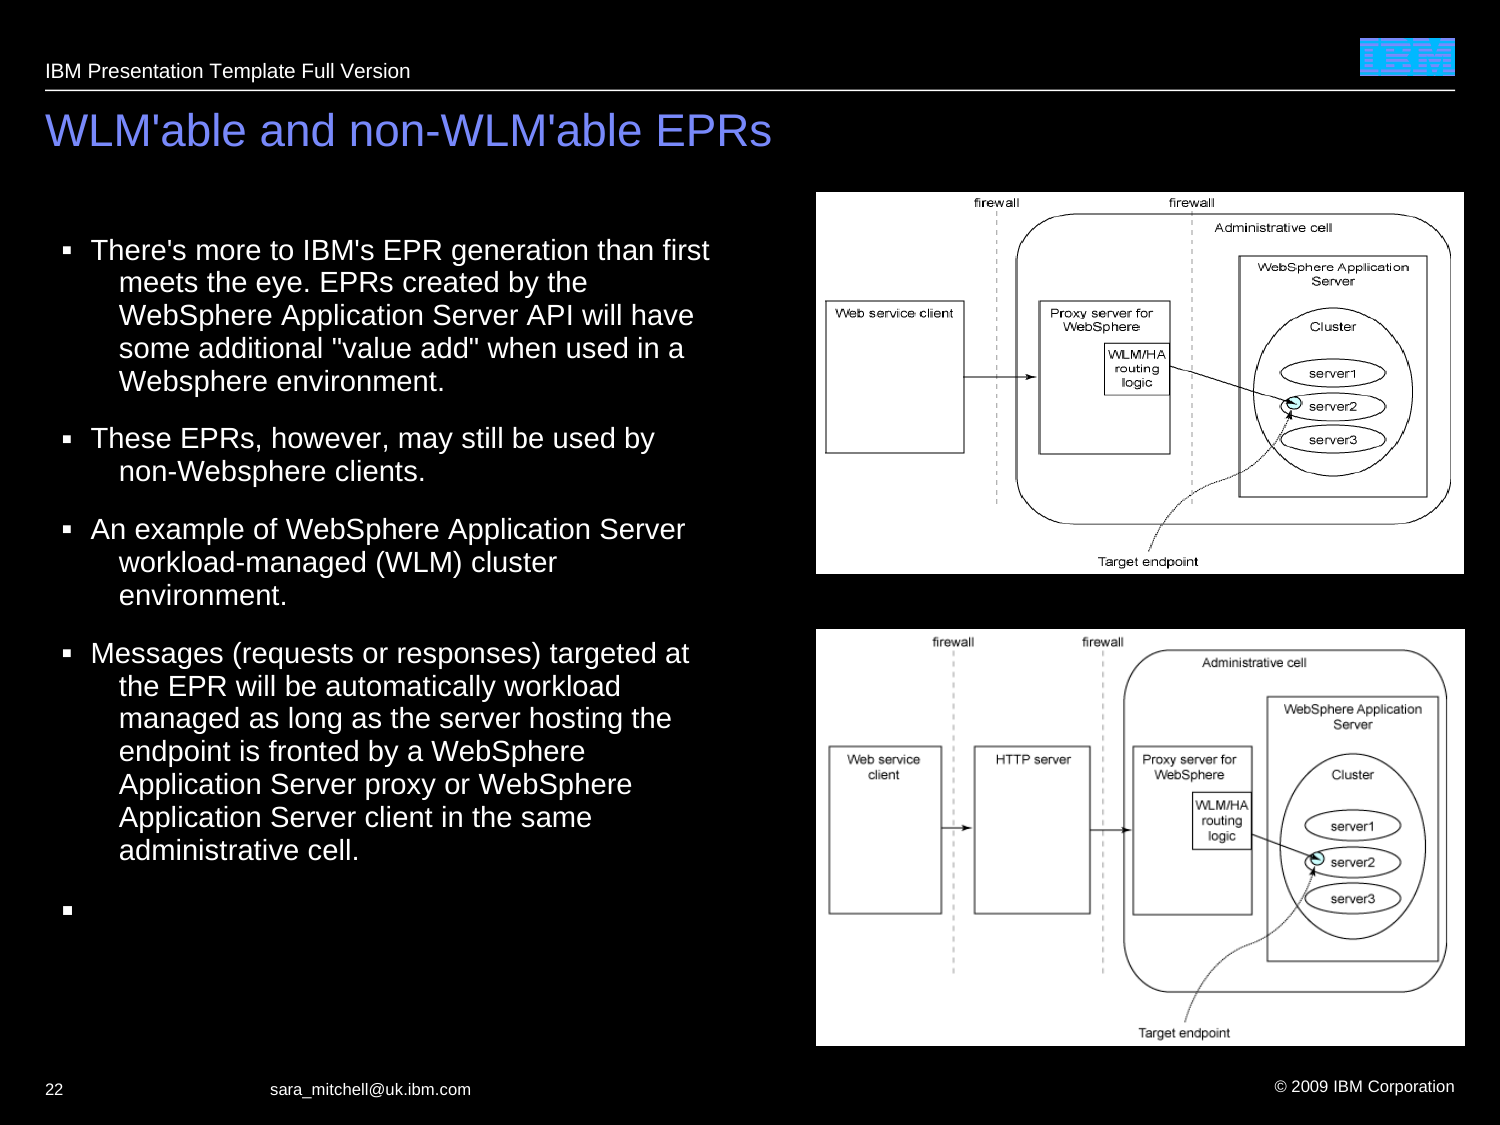

IBM Presentation Template Full Version
# WLM'able and non-WLM'able EPRs
There's more to IBM's EPR generation than first meets the eye. EPRs created by the WebSphere Application Server API will have some additional "value add" when used in a Websphere environment.
These EPRs, however, may still be used by non-Websphere clients.
An example of WebSphere Application Server workload-managed (WLM) cluster environment.
Messages (requests or responses) targeted at the EPR will be automatically workload managed as long as the server hosting the endpoint is fronted by a WebSphere Application Server proxy or WebSphere Application Server client in the same administrative cell.
22